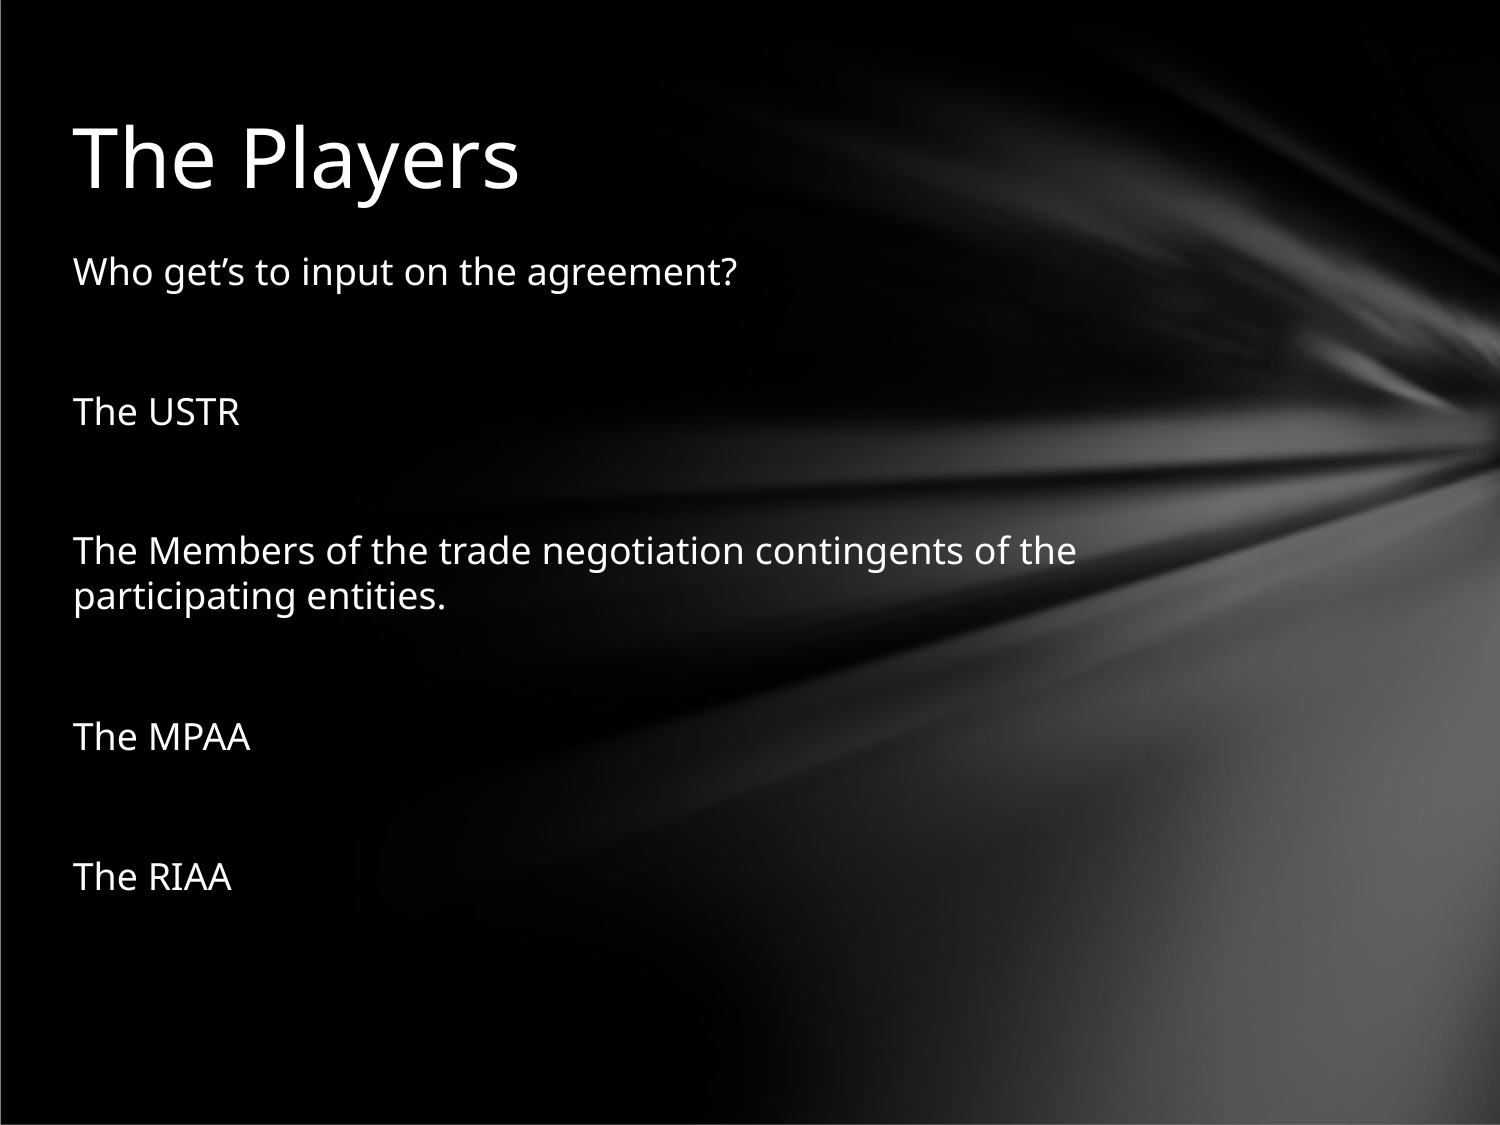

The Players
# Who get’s to input on the agreement?
The USTR
The Members of the trade negotiation contingents of the participating entities.
The MPAA
The RIAA